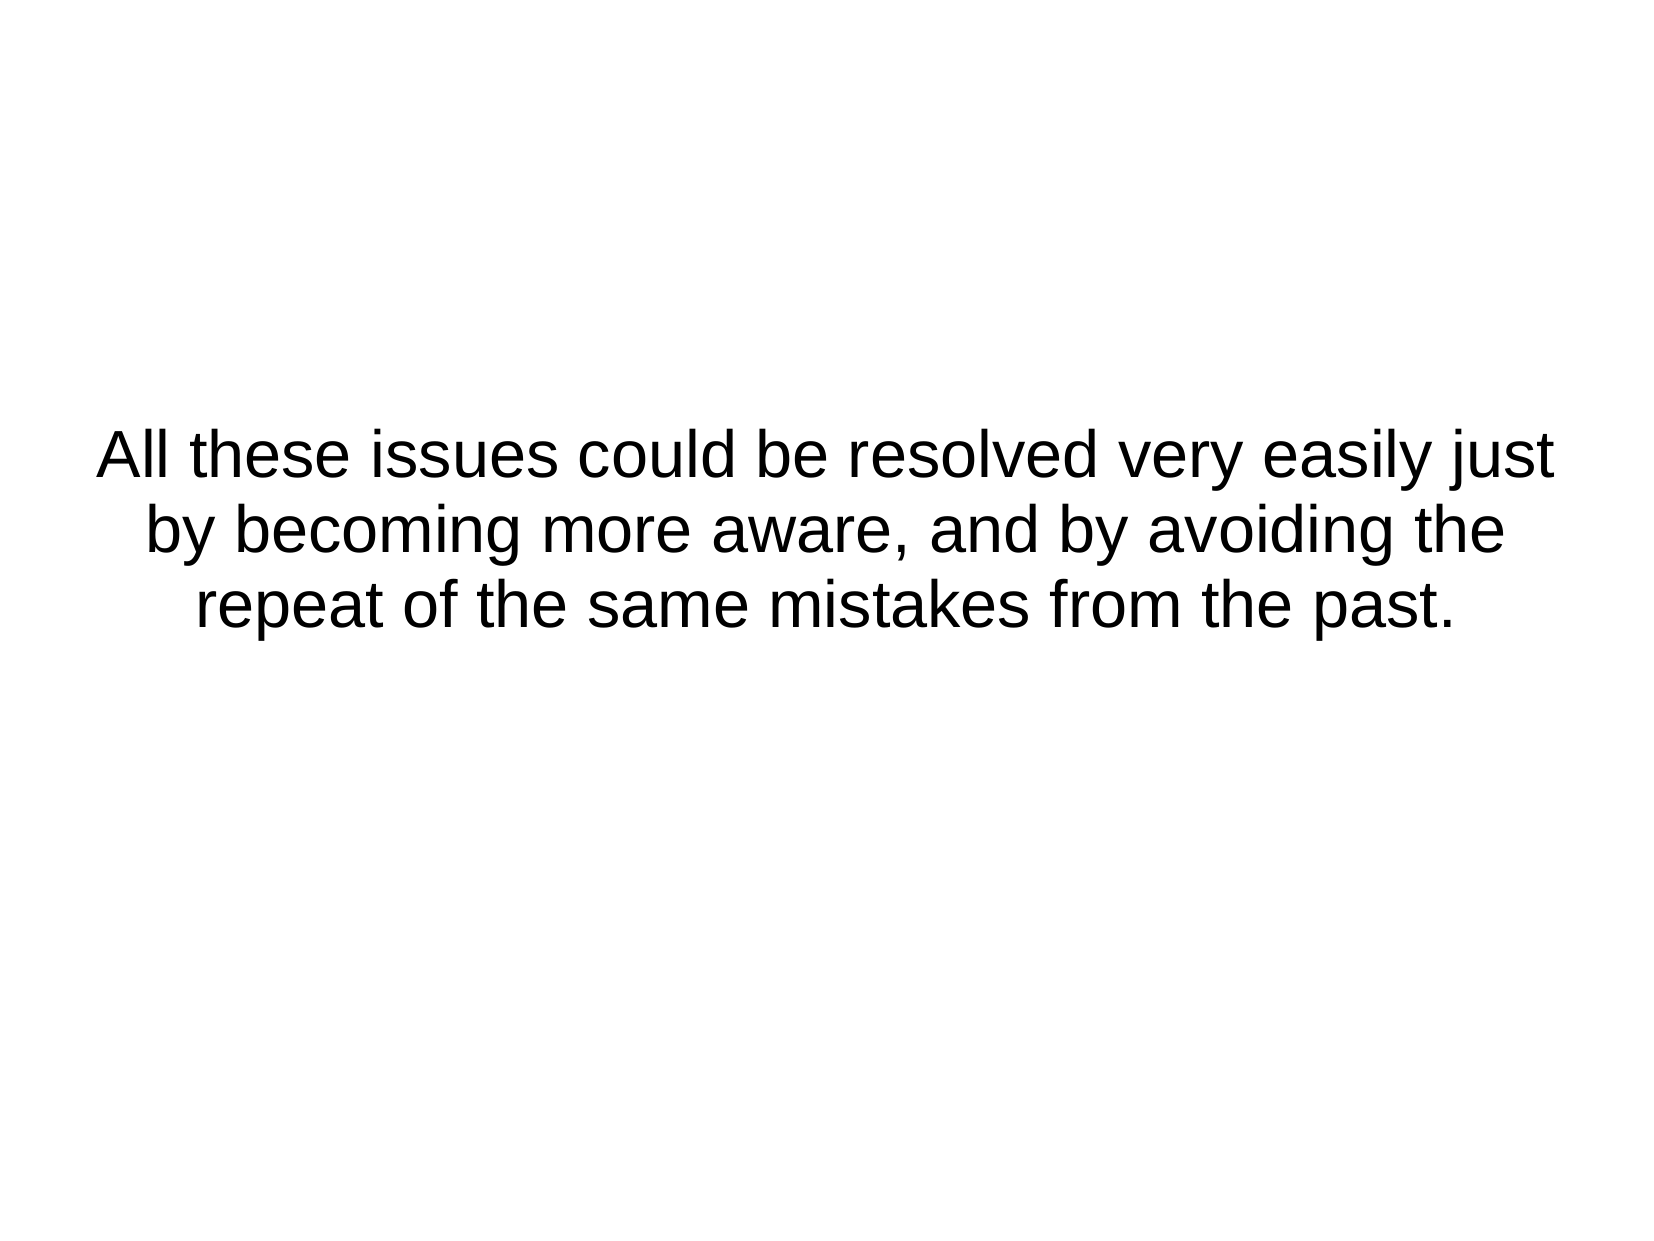

# All these issues could be resolved very easily just by becoming more aware, and by avoiding the repeat of the same mistakes from the past.